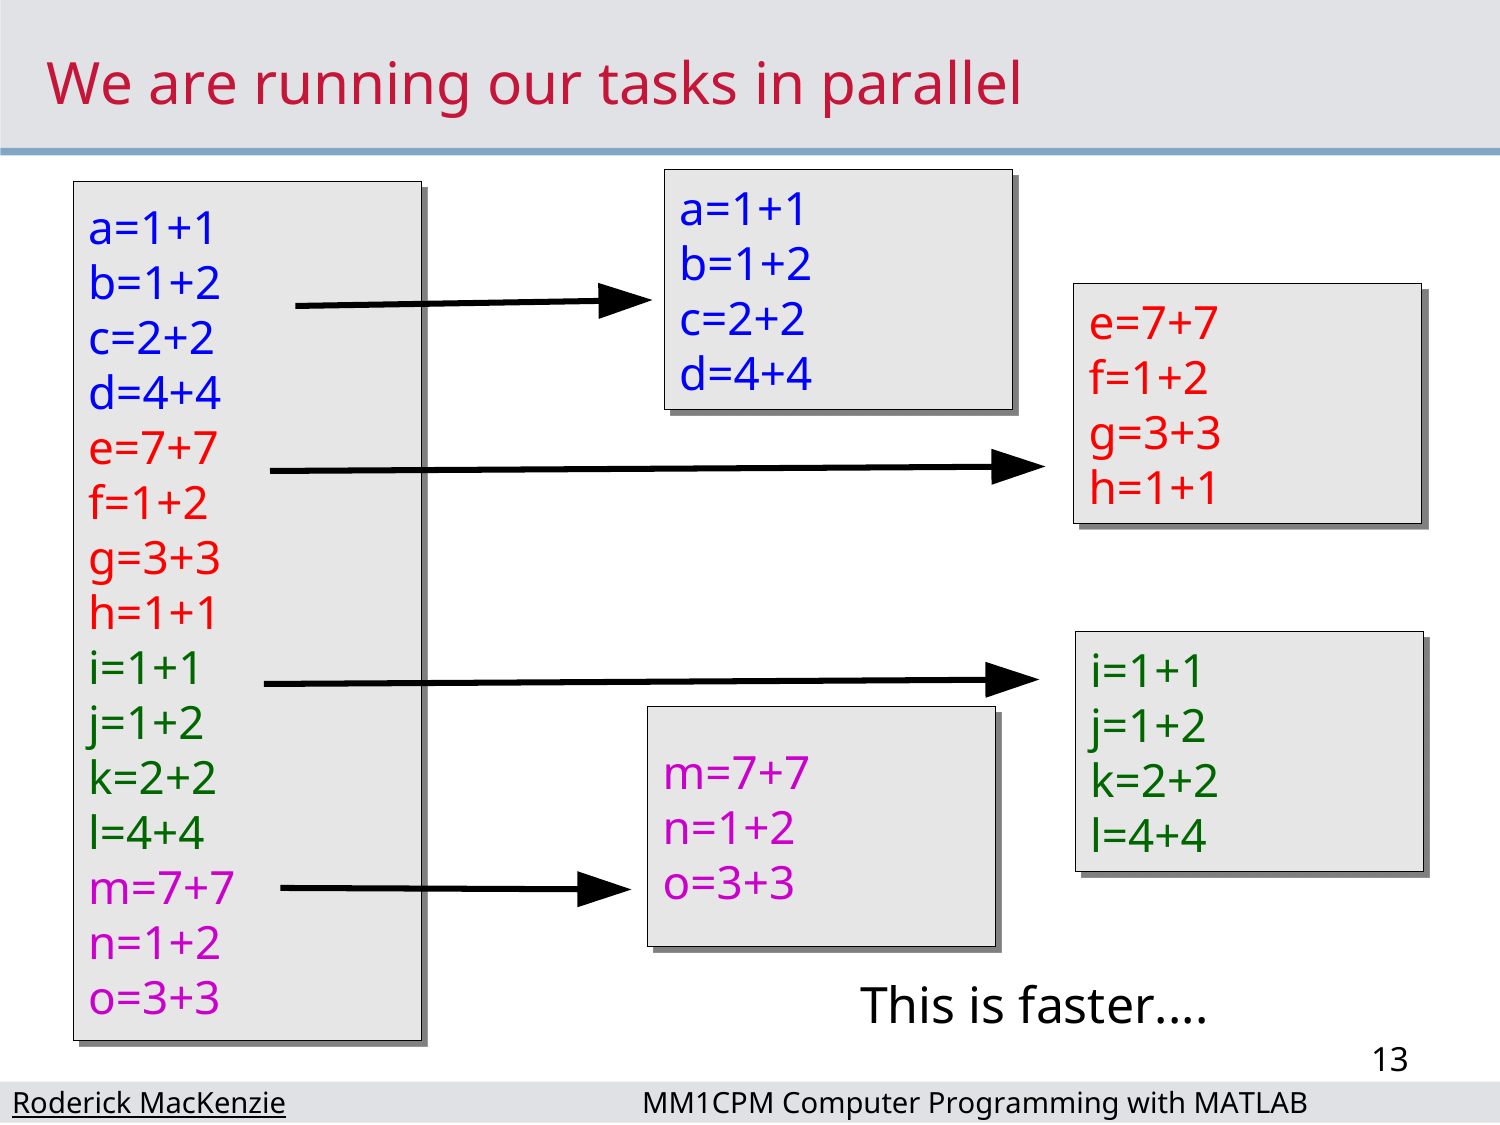

# We are running our tasks in parallel
a=1+1
b=1+2
c=2+2
d=4+4
a=1+1
b=1+2
c=2+2
d=4+4
e=7+7
f=1+2
g=3+3
h=1+1
i=1+1
j=1+2
k=2+2
l=4+4
m=7+7
n=1+2
o=3+3
e=7+7
f=1+2
g=3+3
h=1+1
i=1+1
j=1+2
k=2+2
l=4+4
m=7+7
n=1+2
o=3+3
This is faster....